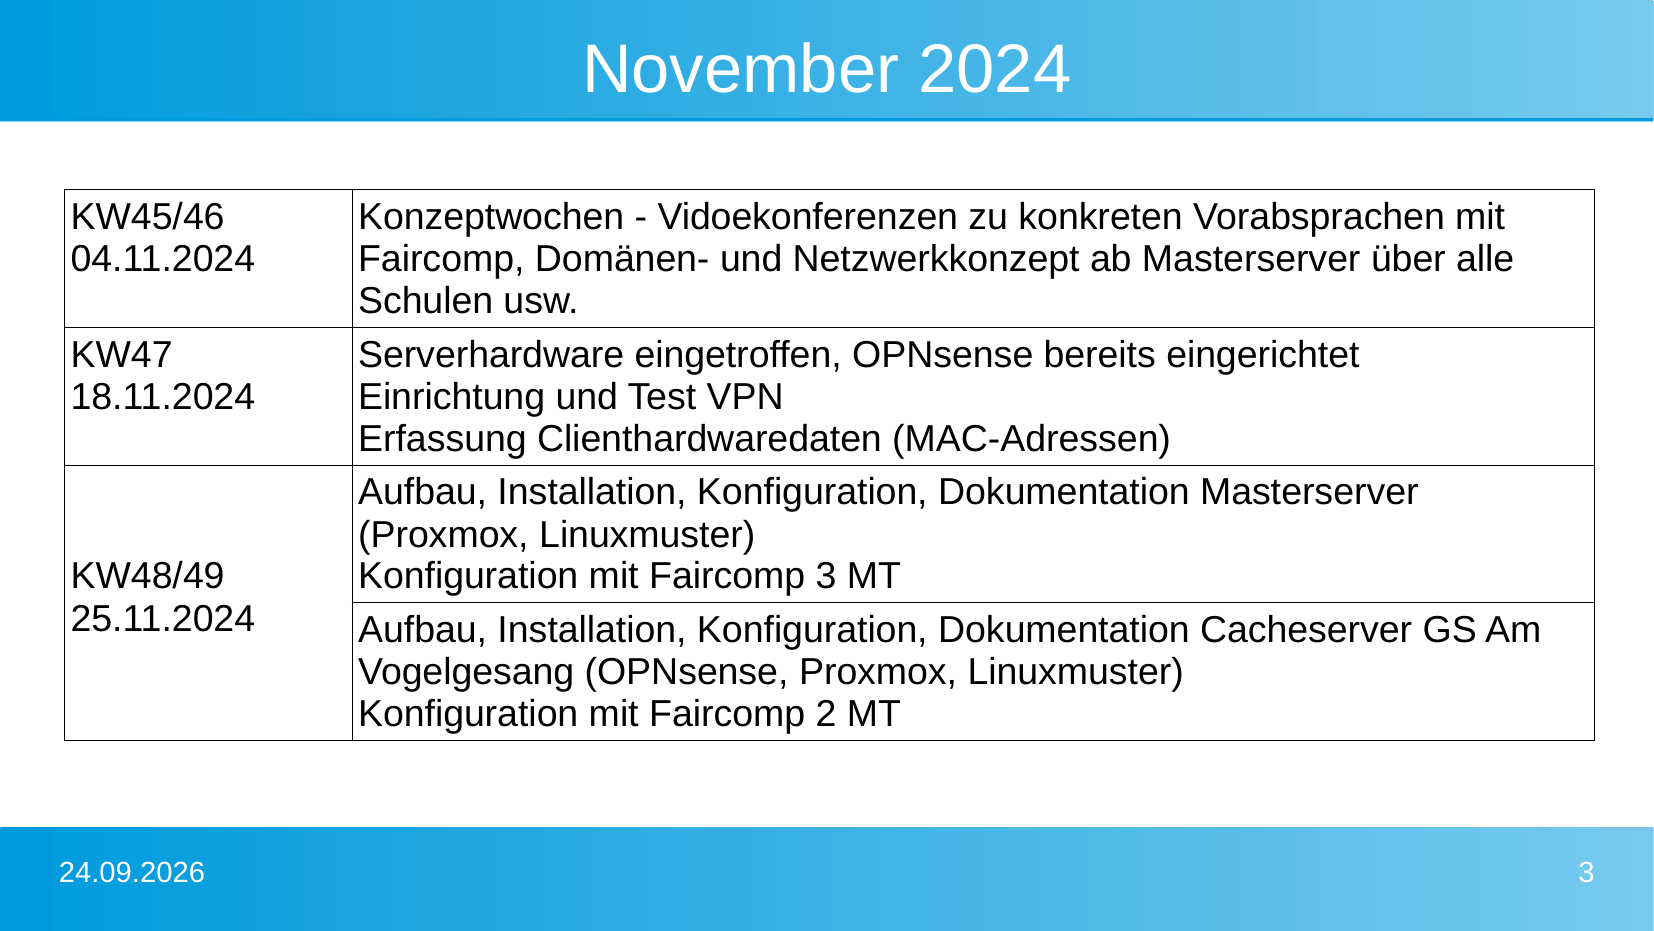

# November 2024
| KW45/46 04.11.2024 | Konzeptwochen - Vidoekonferenzen zu konkreten Vorabsprachen mit Faircomp, Domänen- und Netzwerkkonzept ab Masterserver über alle Schulen usw. |
| --- | --- |
| KW47 18.11.2024 | Serverhardware eingetroffen, OPNsense bereits eingerichtet Einrichtung und Test VPN Erfassung Clienthardwaredaten (MAC-Adressen) |
| KW48/49 25.11.2024 | Aufbau, Installation, Konfiguration, Dokumentation Masterserver (Proxmox, Linuxmuster) Konfiguration mit Faircomp 3 MT |
| | Aufbau, Installation, Konfiguration, Dokumentation Cacheserver GS Am Vogelgesang (OPNsense, Proxmox, Linuxmuster) Konfiguration mit Faircomp 2 MT |
3